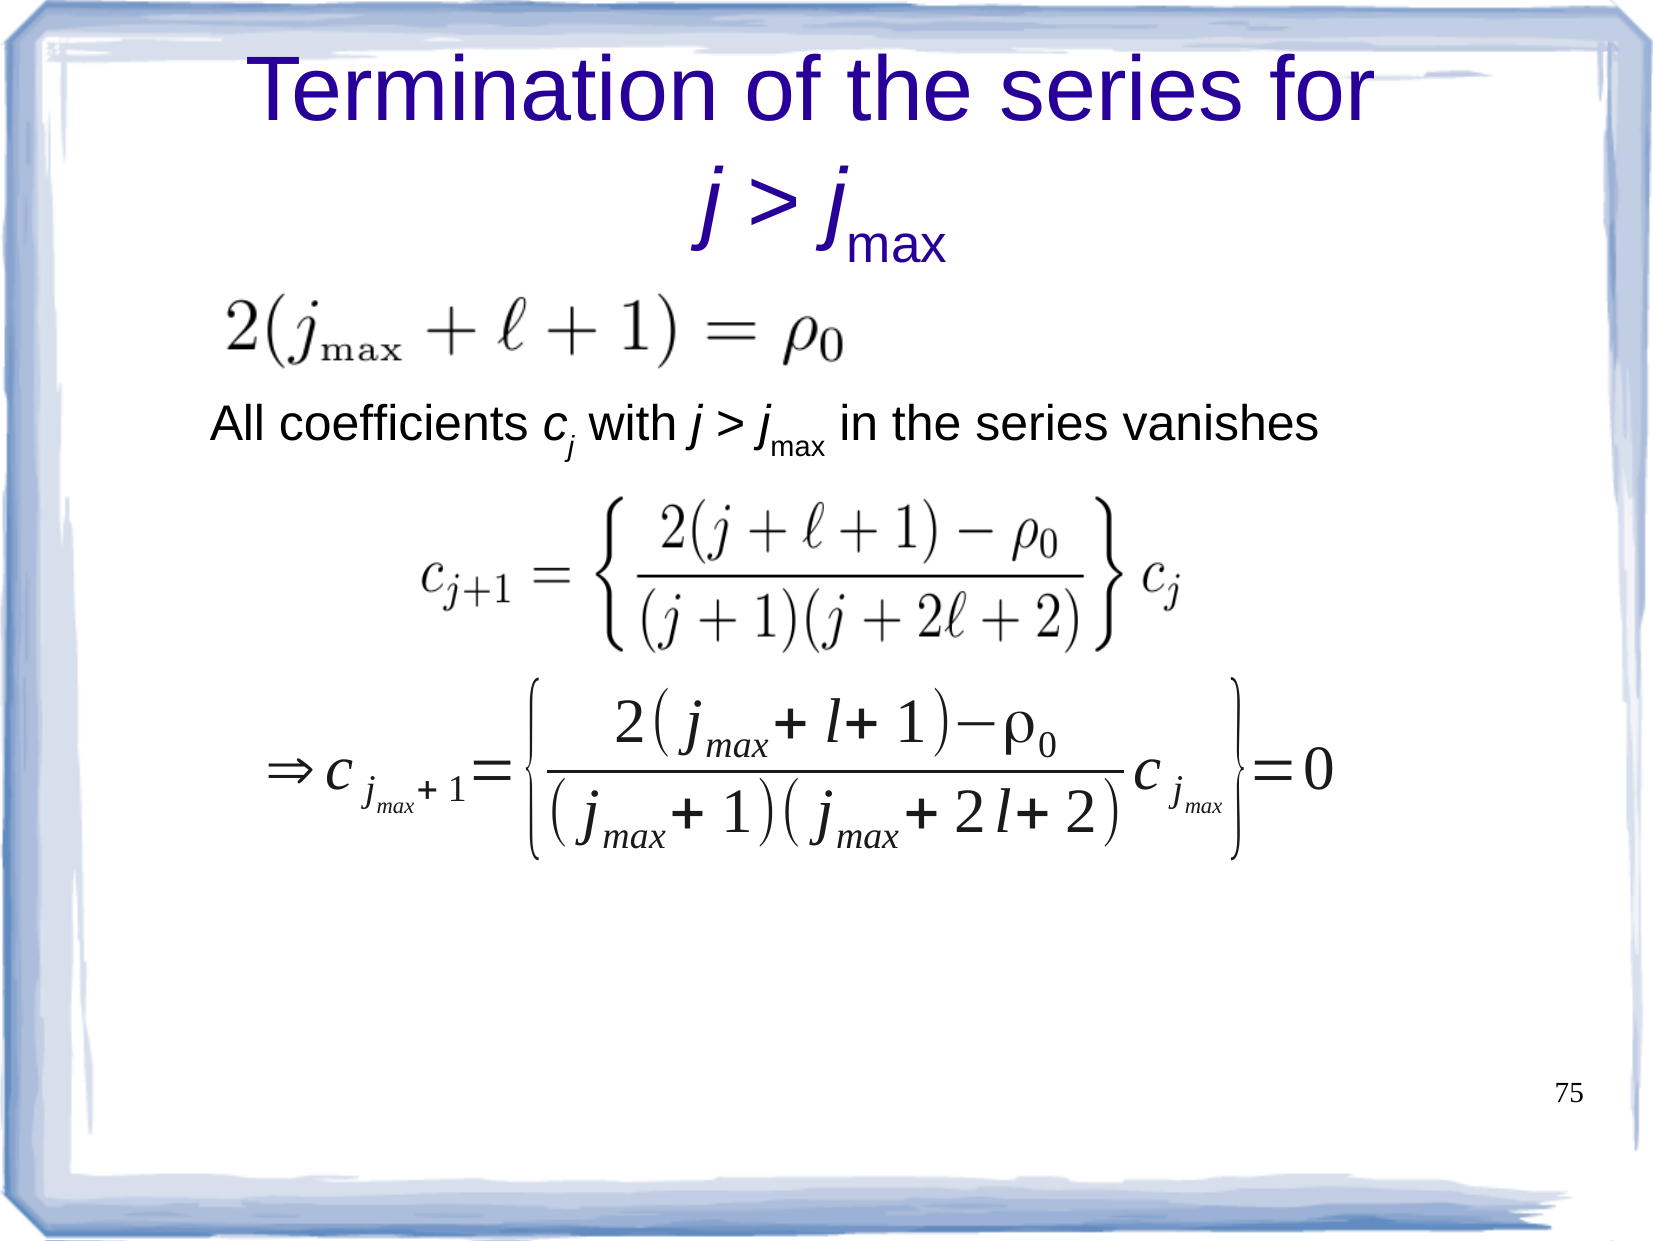

# Termination of the series for j > jmax
All coefficients cj with j > jmax in the series vanishes
75